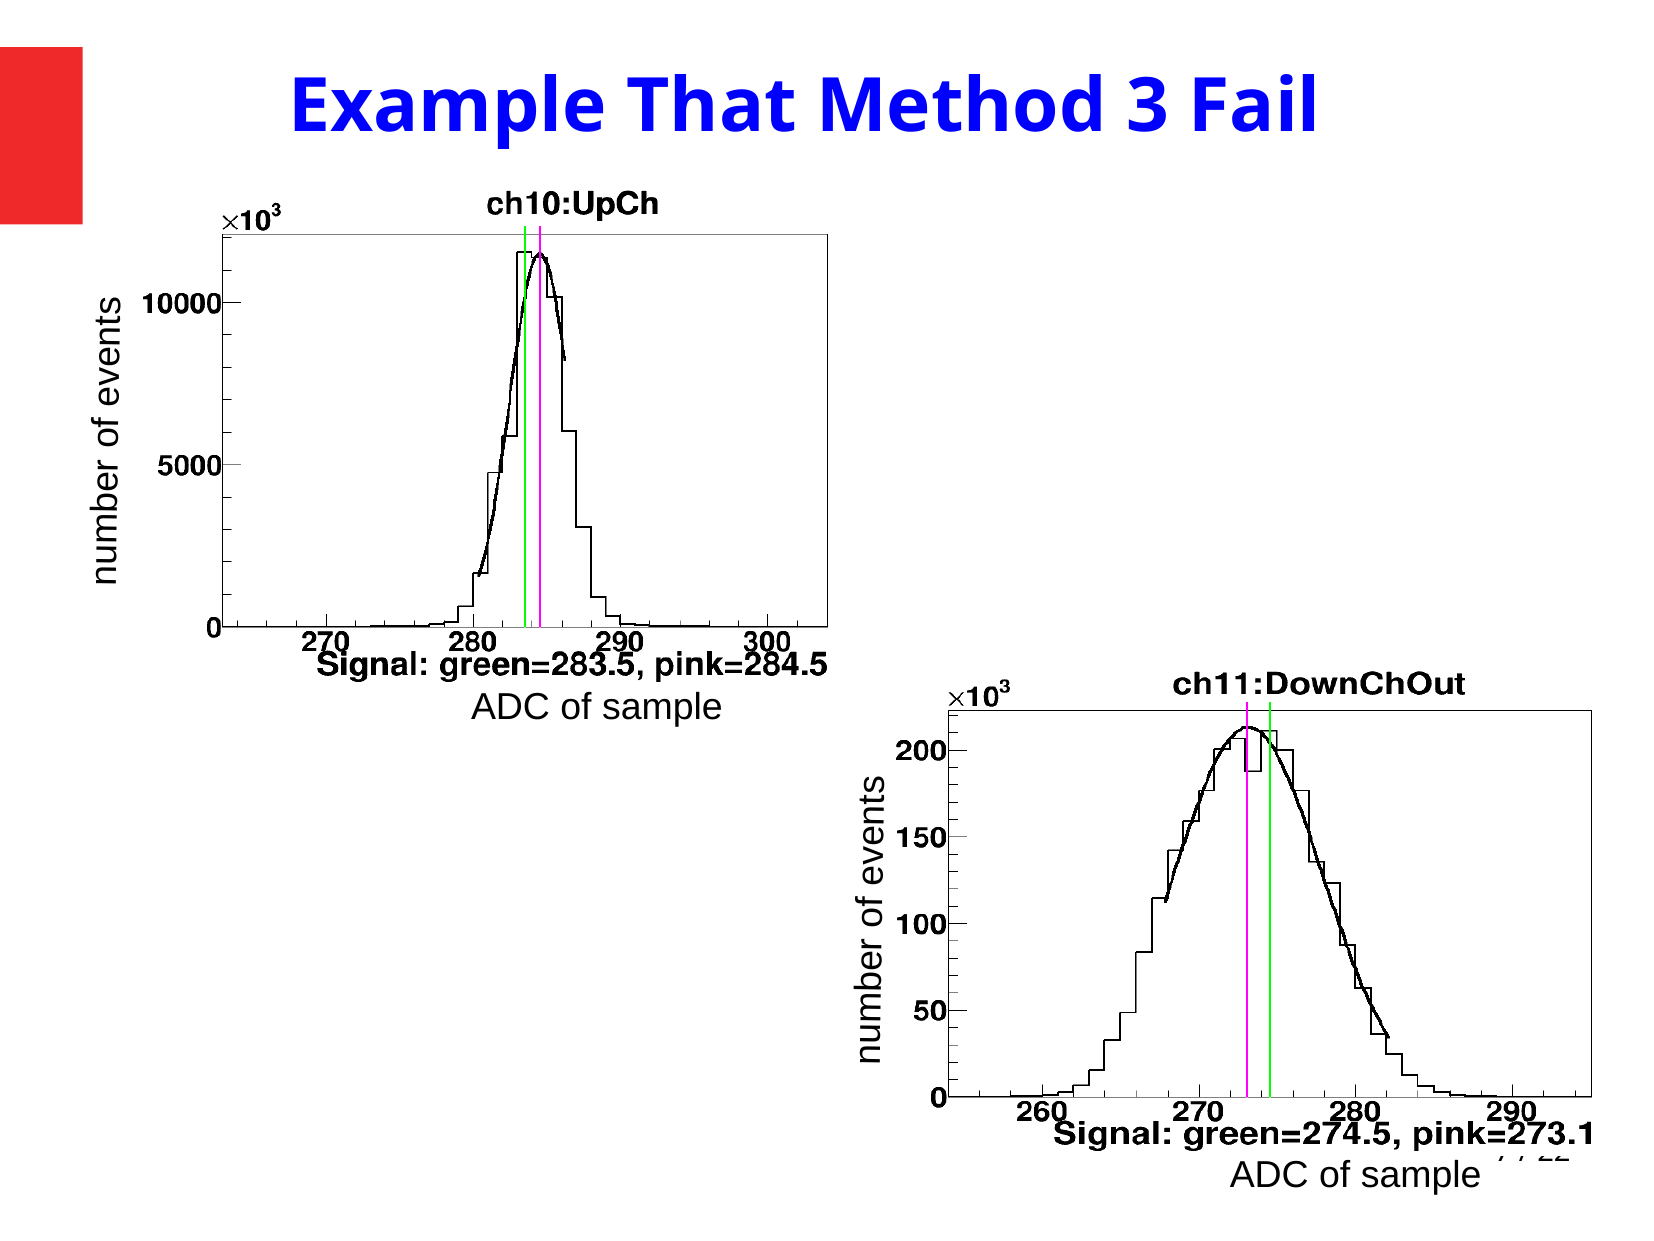

# Example That Method 3 Fail
number of events
ADC of sample
number of events
7
ADC of sample